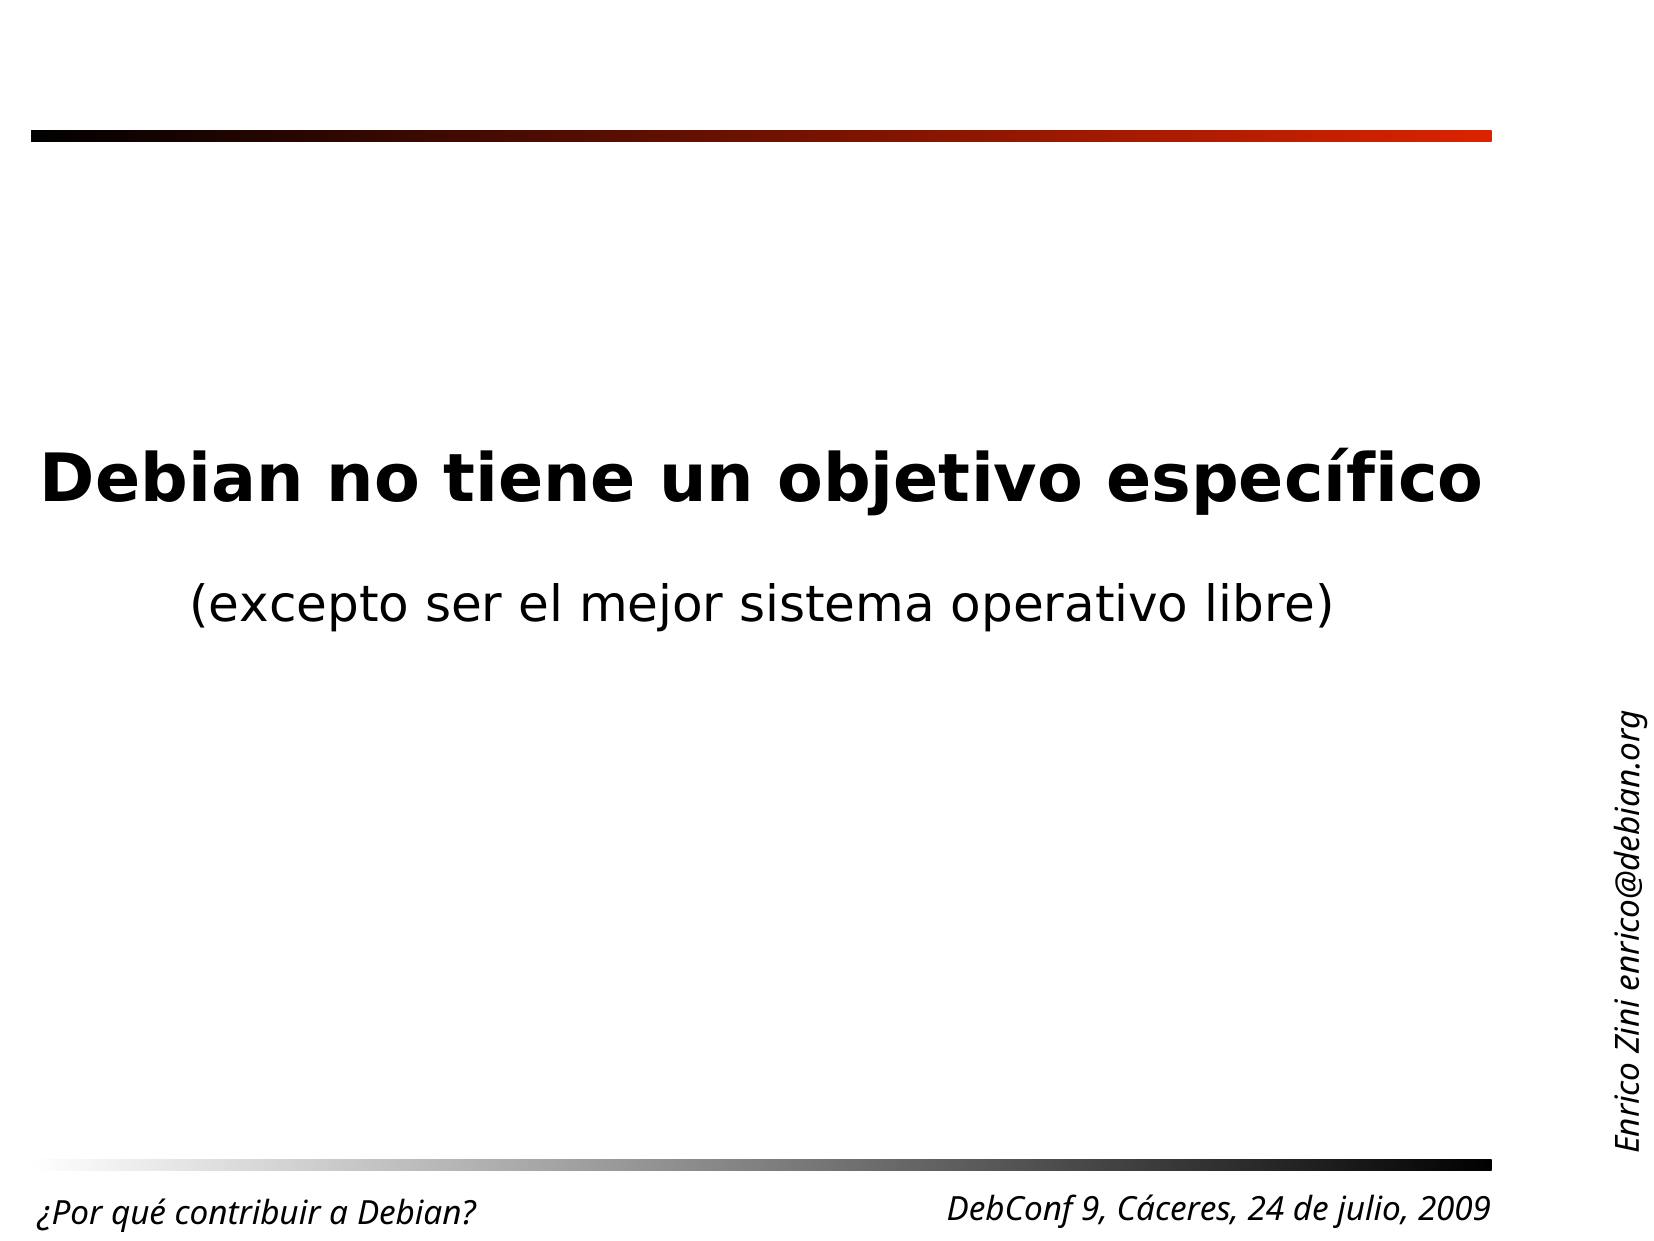

Debian no tiene un objetivo específico
(excepto ser el mejor sistema operativo libre)